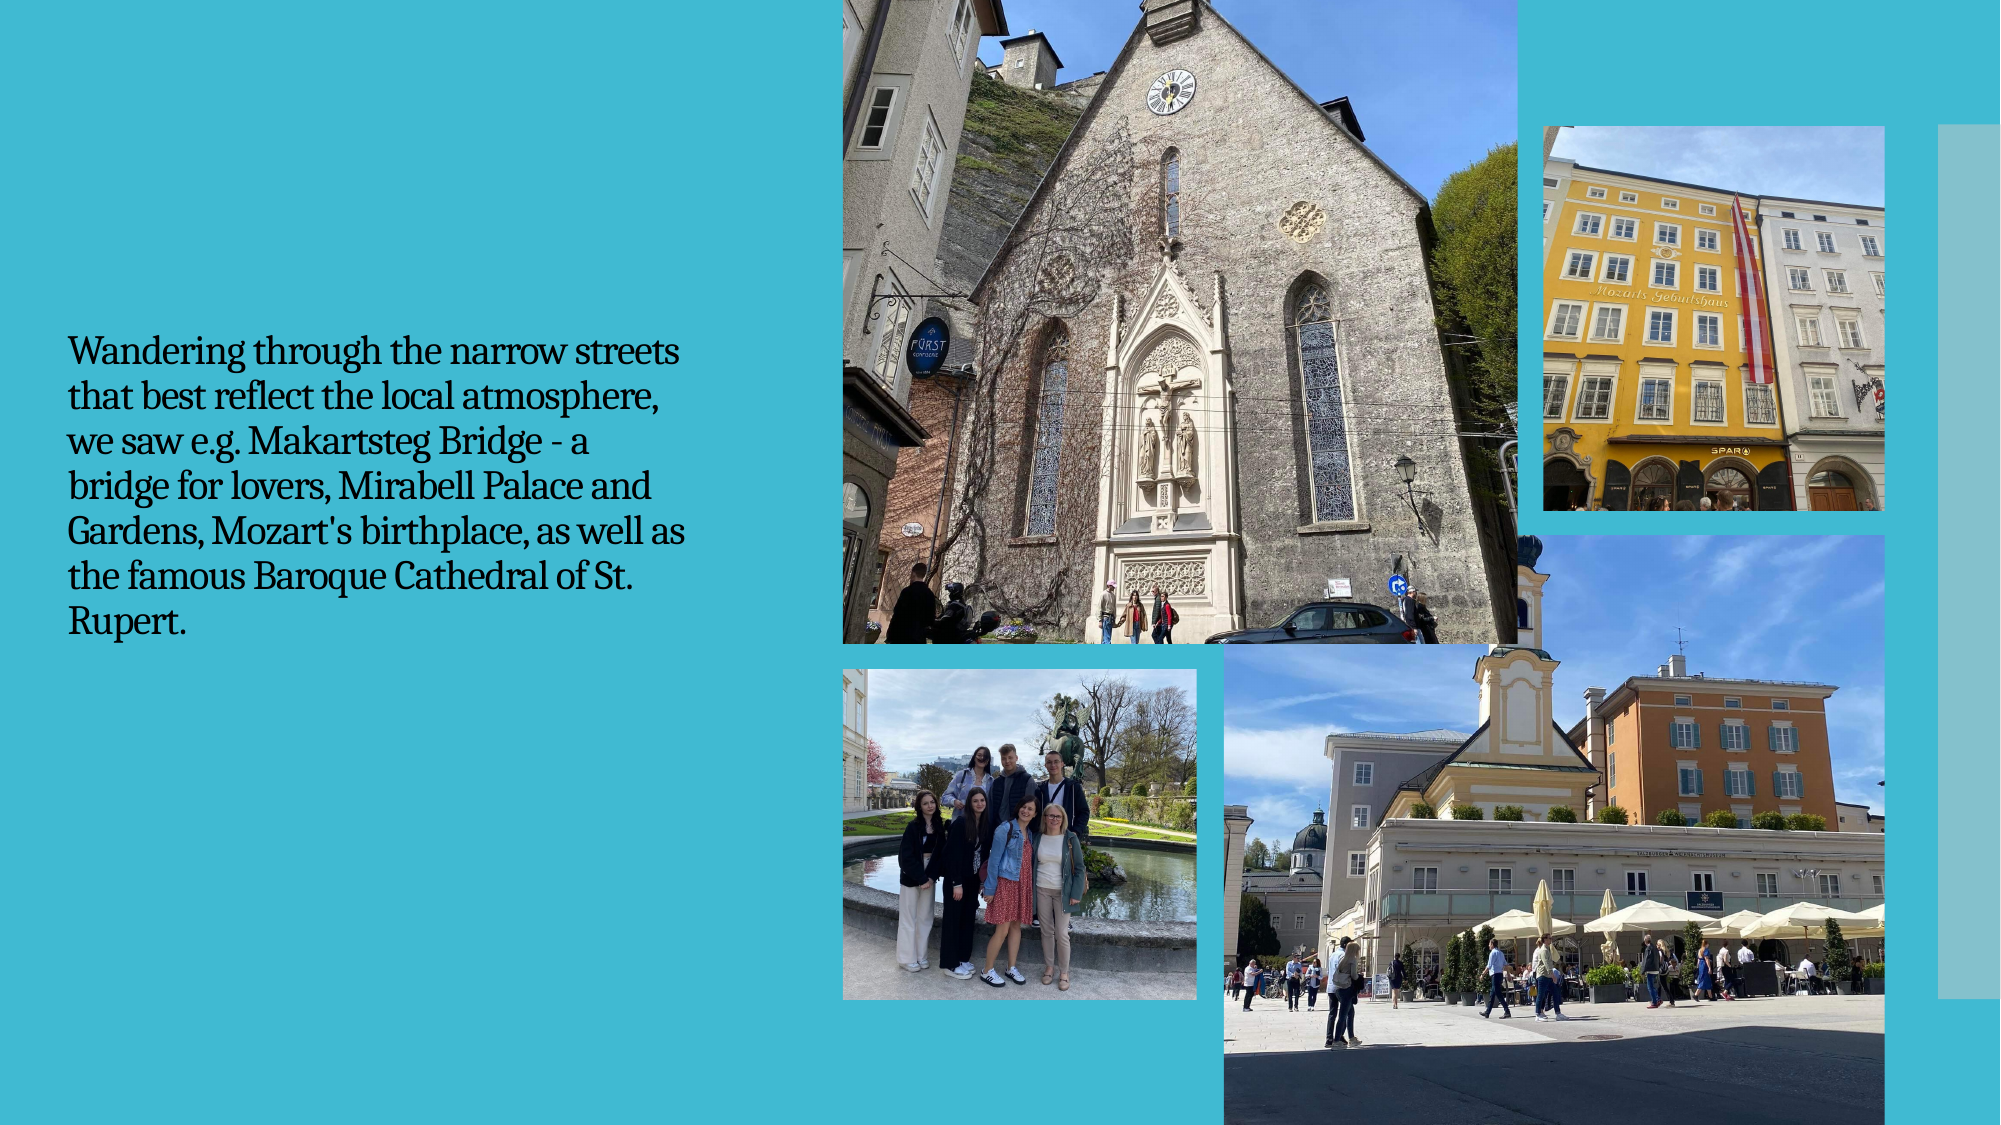

# Wandering through the narrow streets that best reflect the local atmosphere, we saw e.g. Makartsteg Bridge - a bridge for lovers, Mirabell Palace and Gardens, Mozart's birthplace, as well as the famous Baroque Cathedral of St. Rupert.